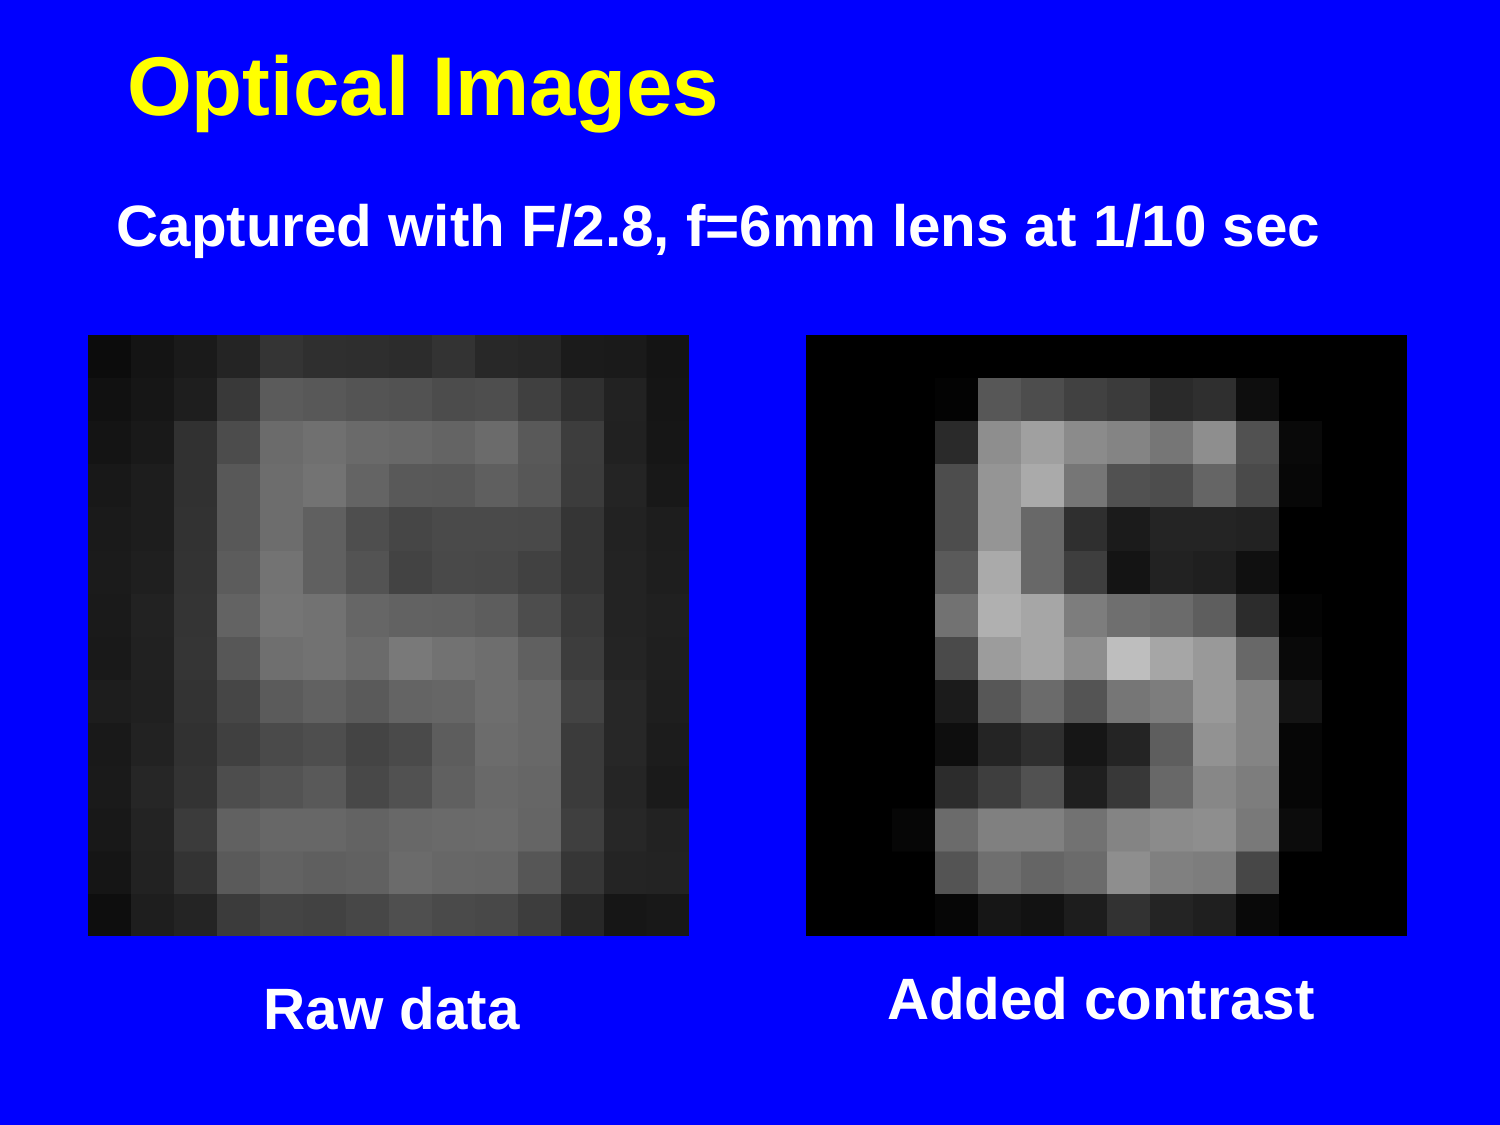

# Optical Images
Captured with F/2.8, f=6mm lens at 1/10 sec
Added contrast
Raw data